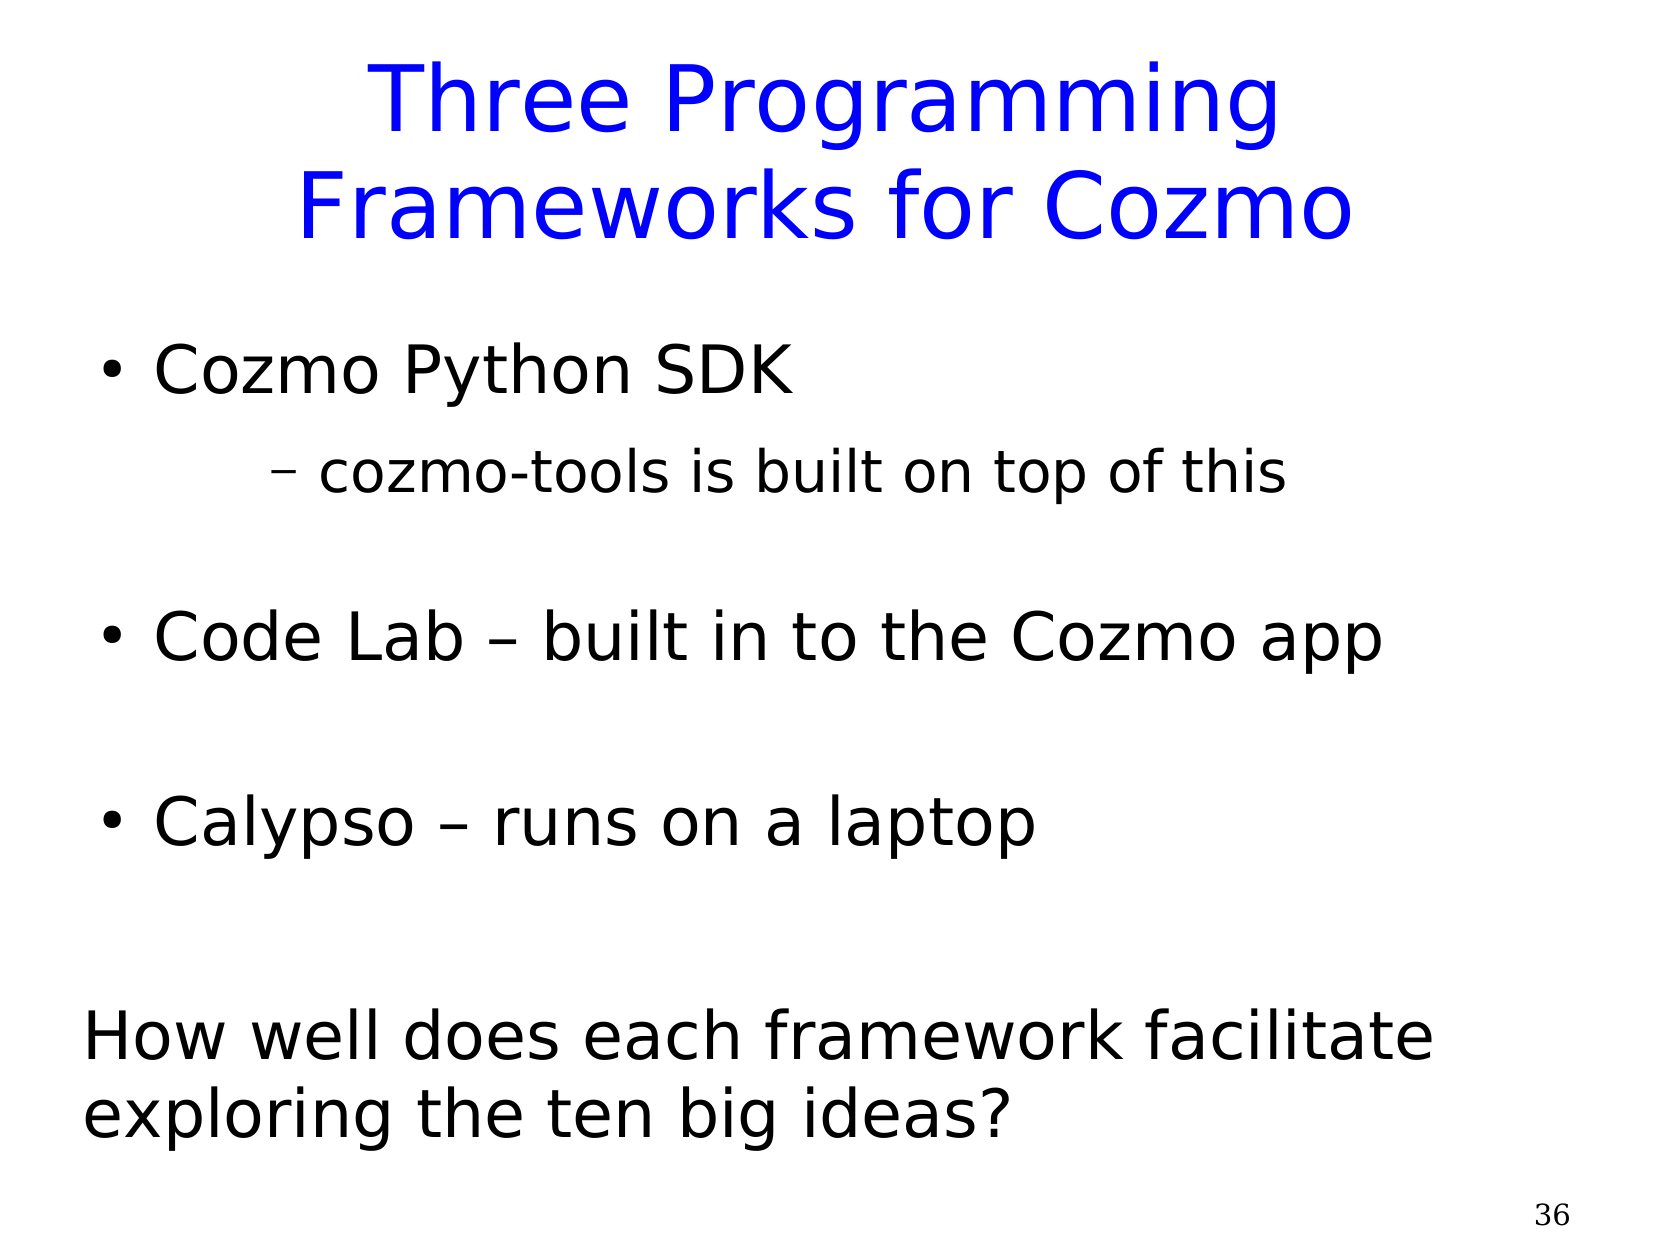

# Three Programming Frameworks for Cozmo
Cozmo Python SDK
cozmo-tools is built on top of this
Code Lab – built in to the Cozmo app
Calypso – runs on a laptop
How well does each framework facilitate exploring the ten big ideas?
36